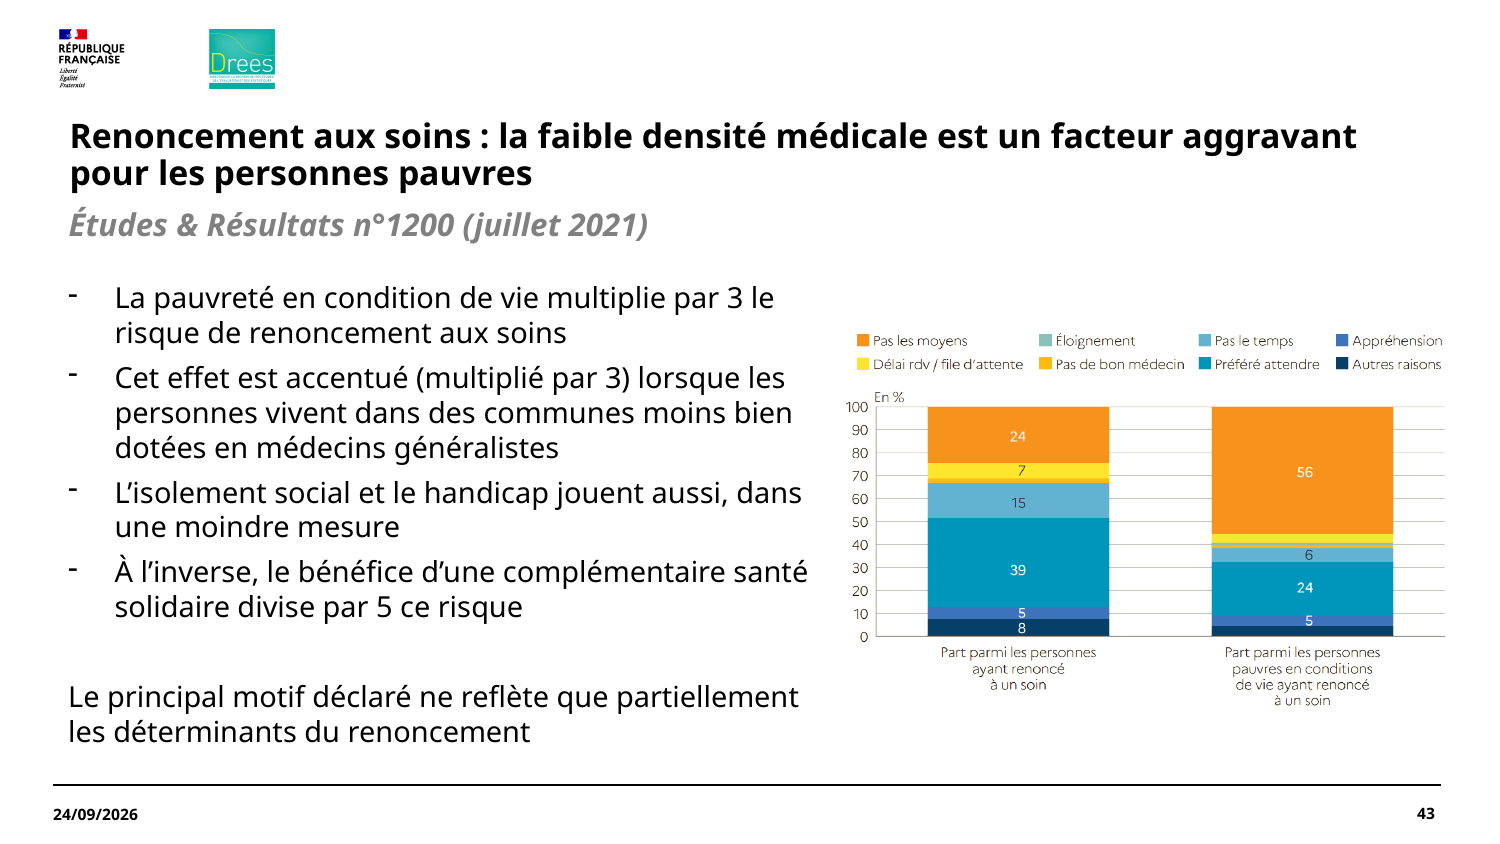

Renoncement aux soins : la faible densité médicale est un facteur aggravant pour les personnes pauvres
# Études & Résultats n°1200 (juillet 2021)
La pauvreté en condition de vie multiplie par 3 le risque de renoncement aux soins
Cet effet est accentué (multiplié par 3) lorsque les personnes vivent dans des communes moins bien dotées en médecins généralistes
L’isolement social et le handicap jouent aussi, dans une moindre mesure
À l’inverse, le bénéfice d’une complémentaire santé solidaire divise par 5 ce risque
Le principal motif déclaré ne reflète que partiellement les déterminants du renoncement
43